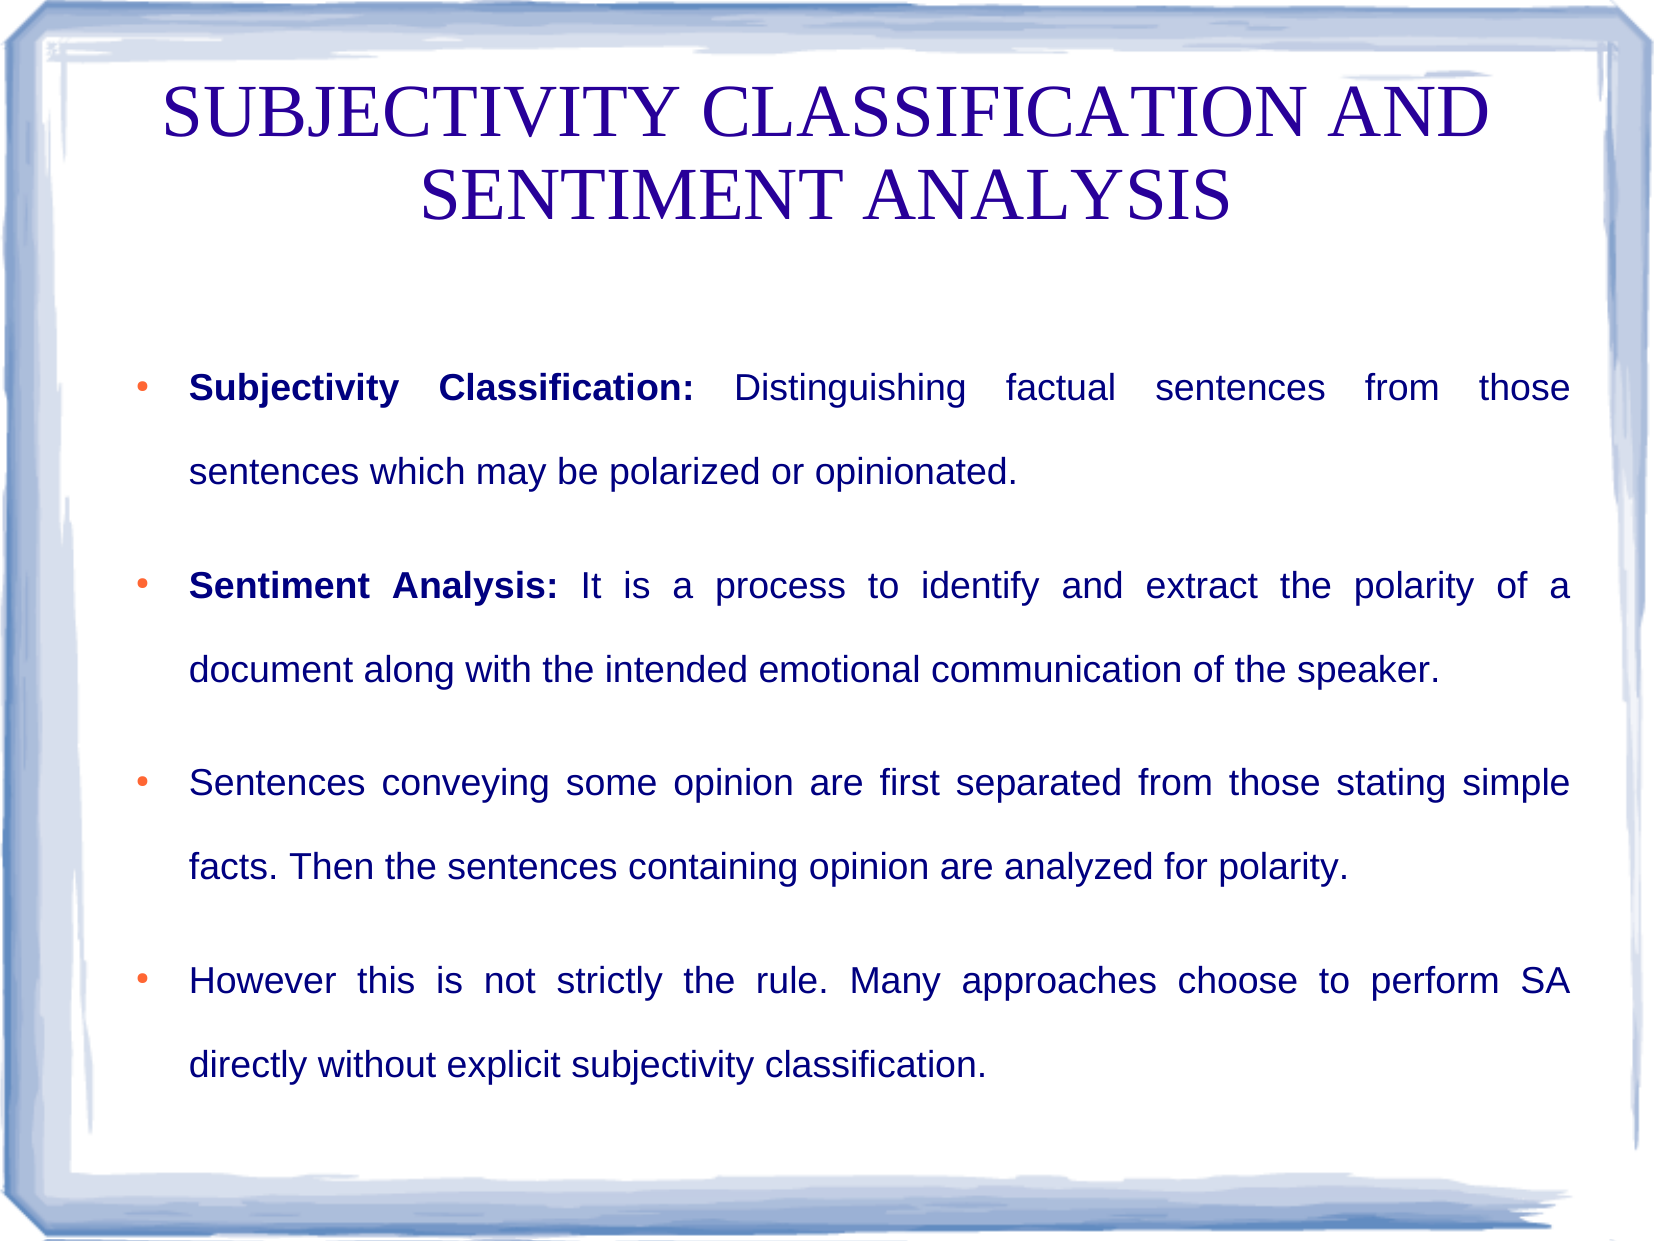

# SUBJECTIVITY CLASSIFICATION AND SENTIMENT ANALYSIS
Subjectivity Classification: Distinguishing factual sentences from those sentences which may be polarized or opinionated.
Sentiment Analysis: It is a process to identify and extract the polarity of a document along with the intended emotional communication of the speaker.
Sentences conveying some opinion are first separated from those stating simple facts. Then the sentences containing opinion are analyzed for polarity.
However this is not strictly the rule. Many approaches choose to perform SA directly without explicit subjectivity classification.